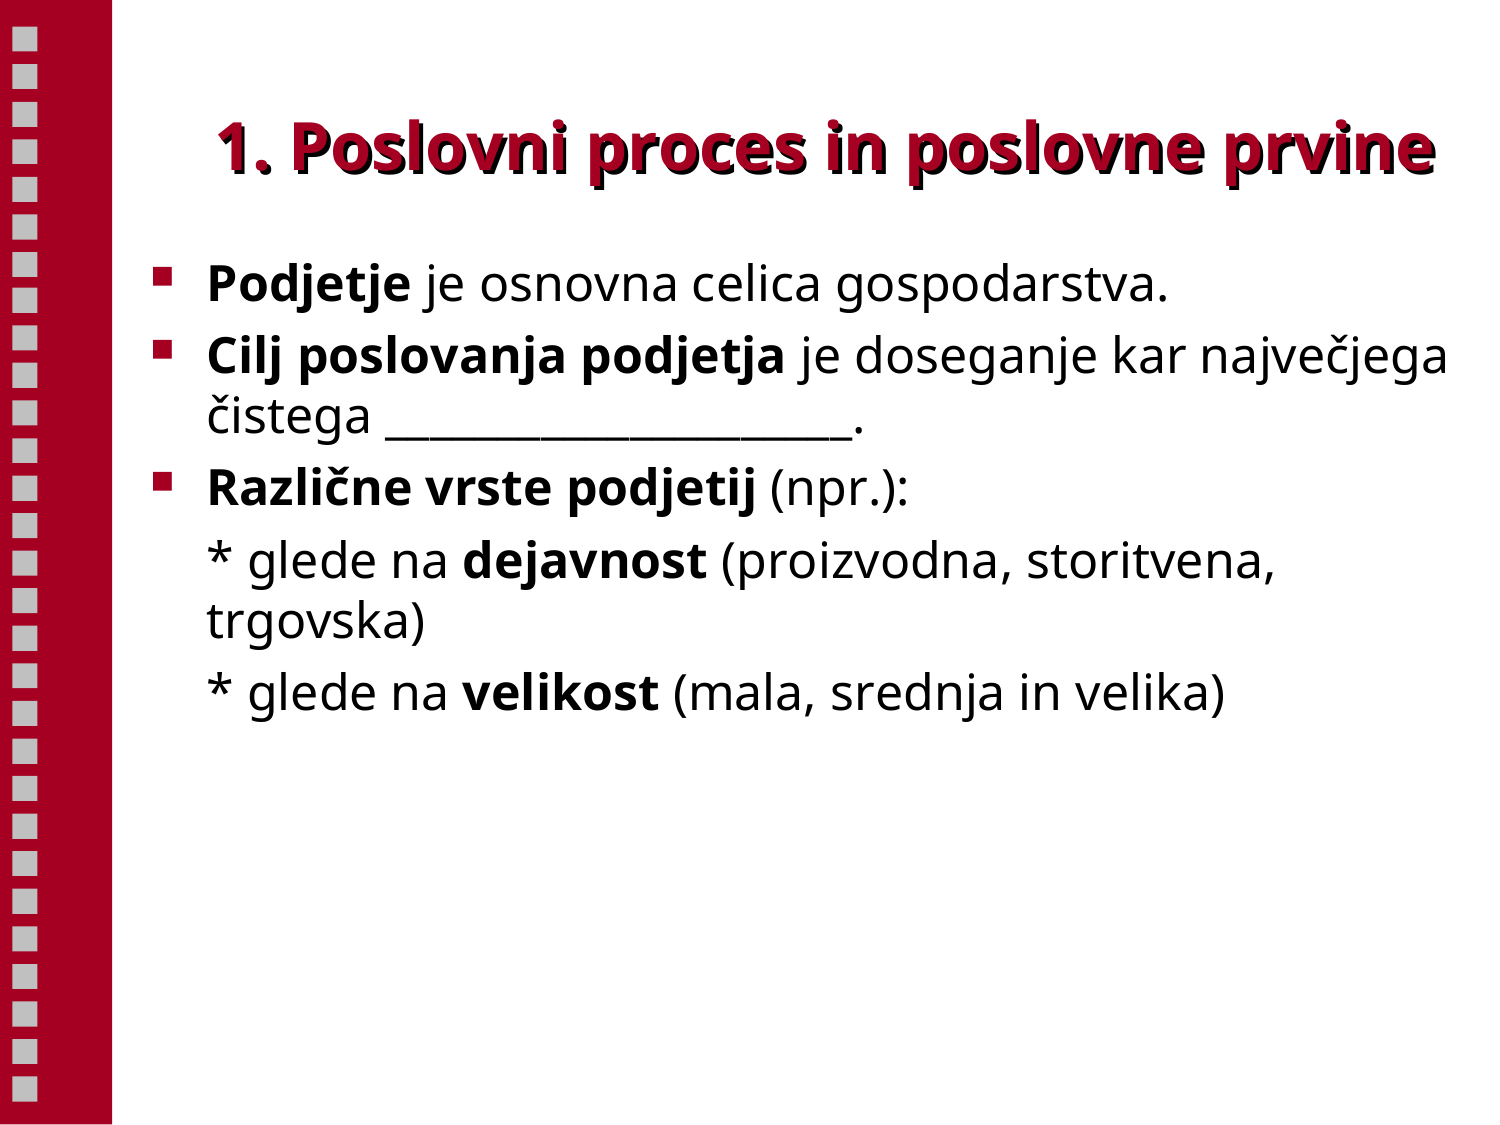

# 1. Poslovni proces in poslovne prvine
Podjetje je osnovna celica gospodarstva.
Cilj poslovanja podjetja je doseganje kar največjega čistega _____________________.
Različne vrste podjetij (npr.):
	* glede na dejavnost (proizvodna, storitvena, trgovska)
	* glede na velikost (mala, srednja in velika)